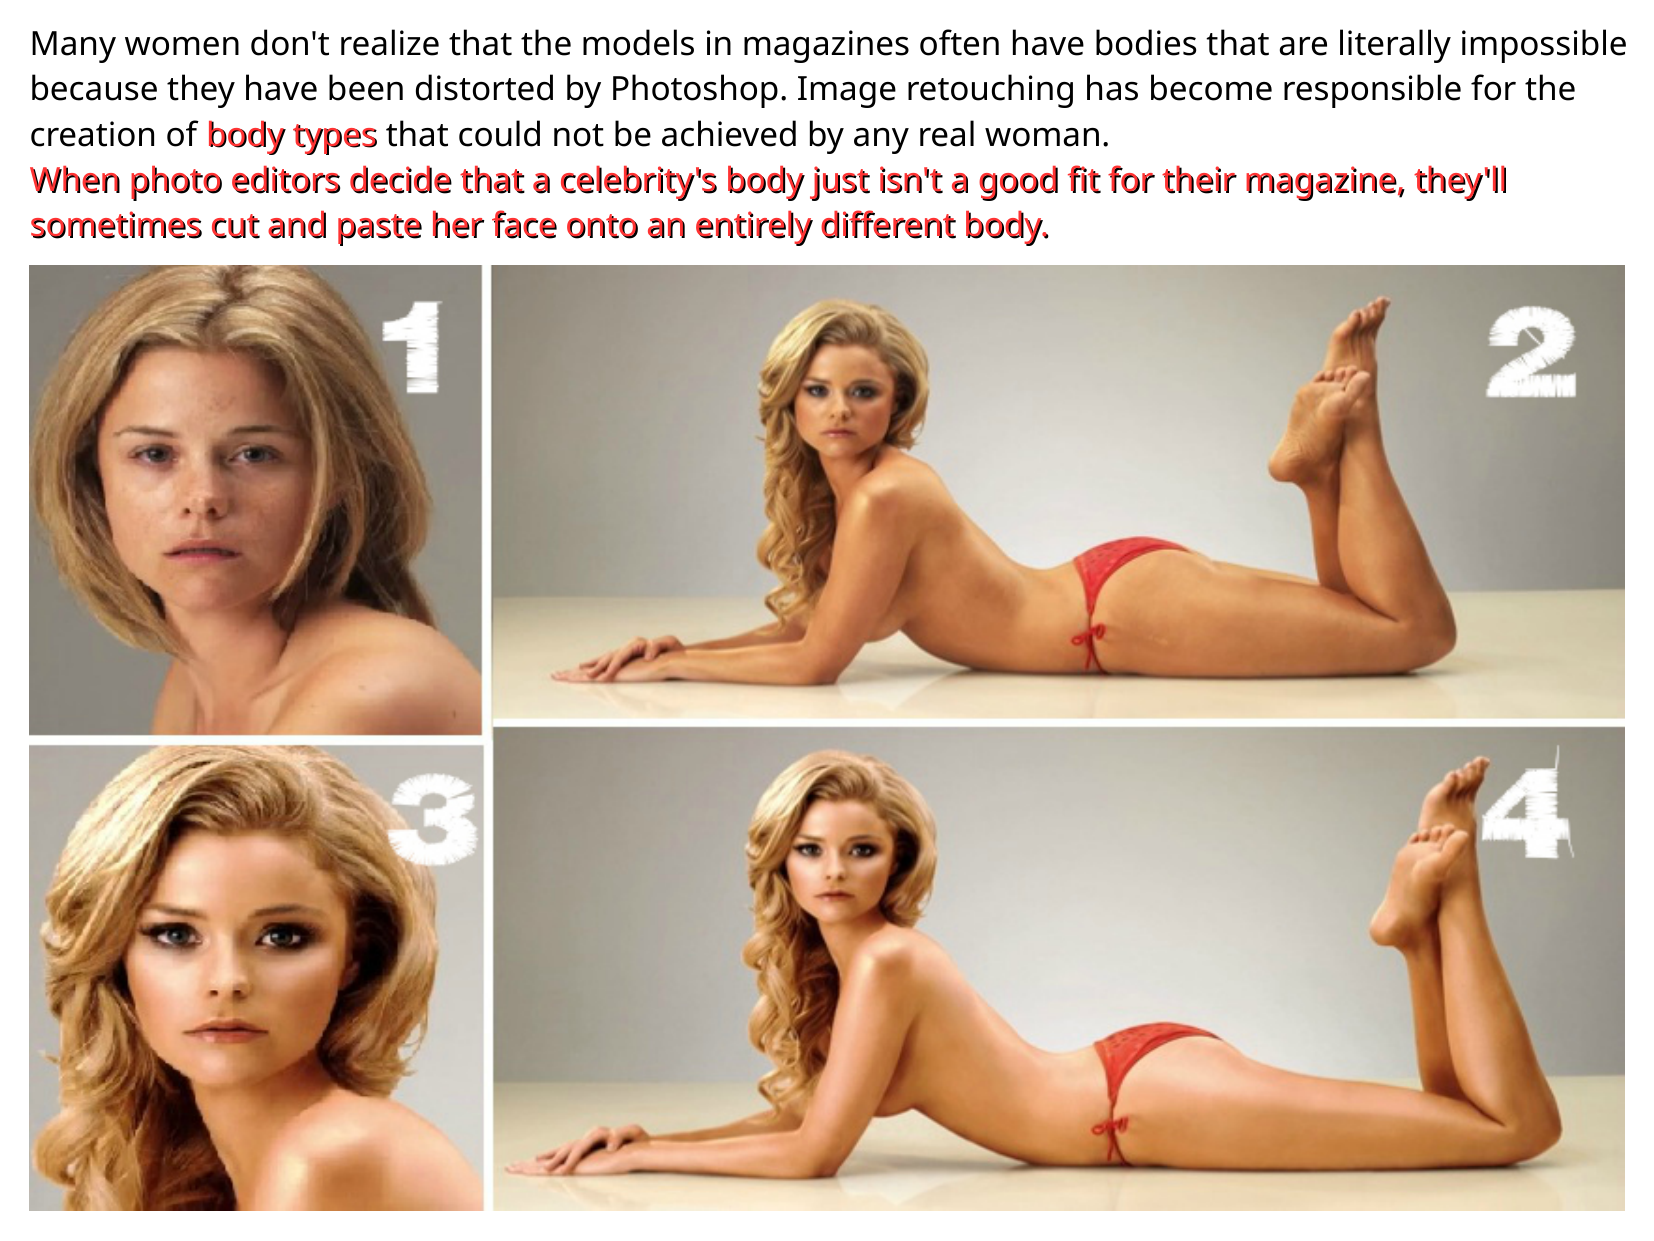

# Many women don't realize that the models in magazines often have bodies that are literally impossible because they have been distorted by Photoshop. Image retouching has become responsible for the creation of body types that could not be achieved by any real woman. When photo editors decide that a celebrity's body just isn't a good fit for their magazine, they'll sometimes cut and paste her face onto an entirely different body.